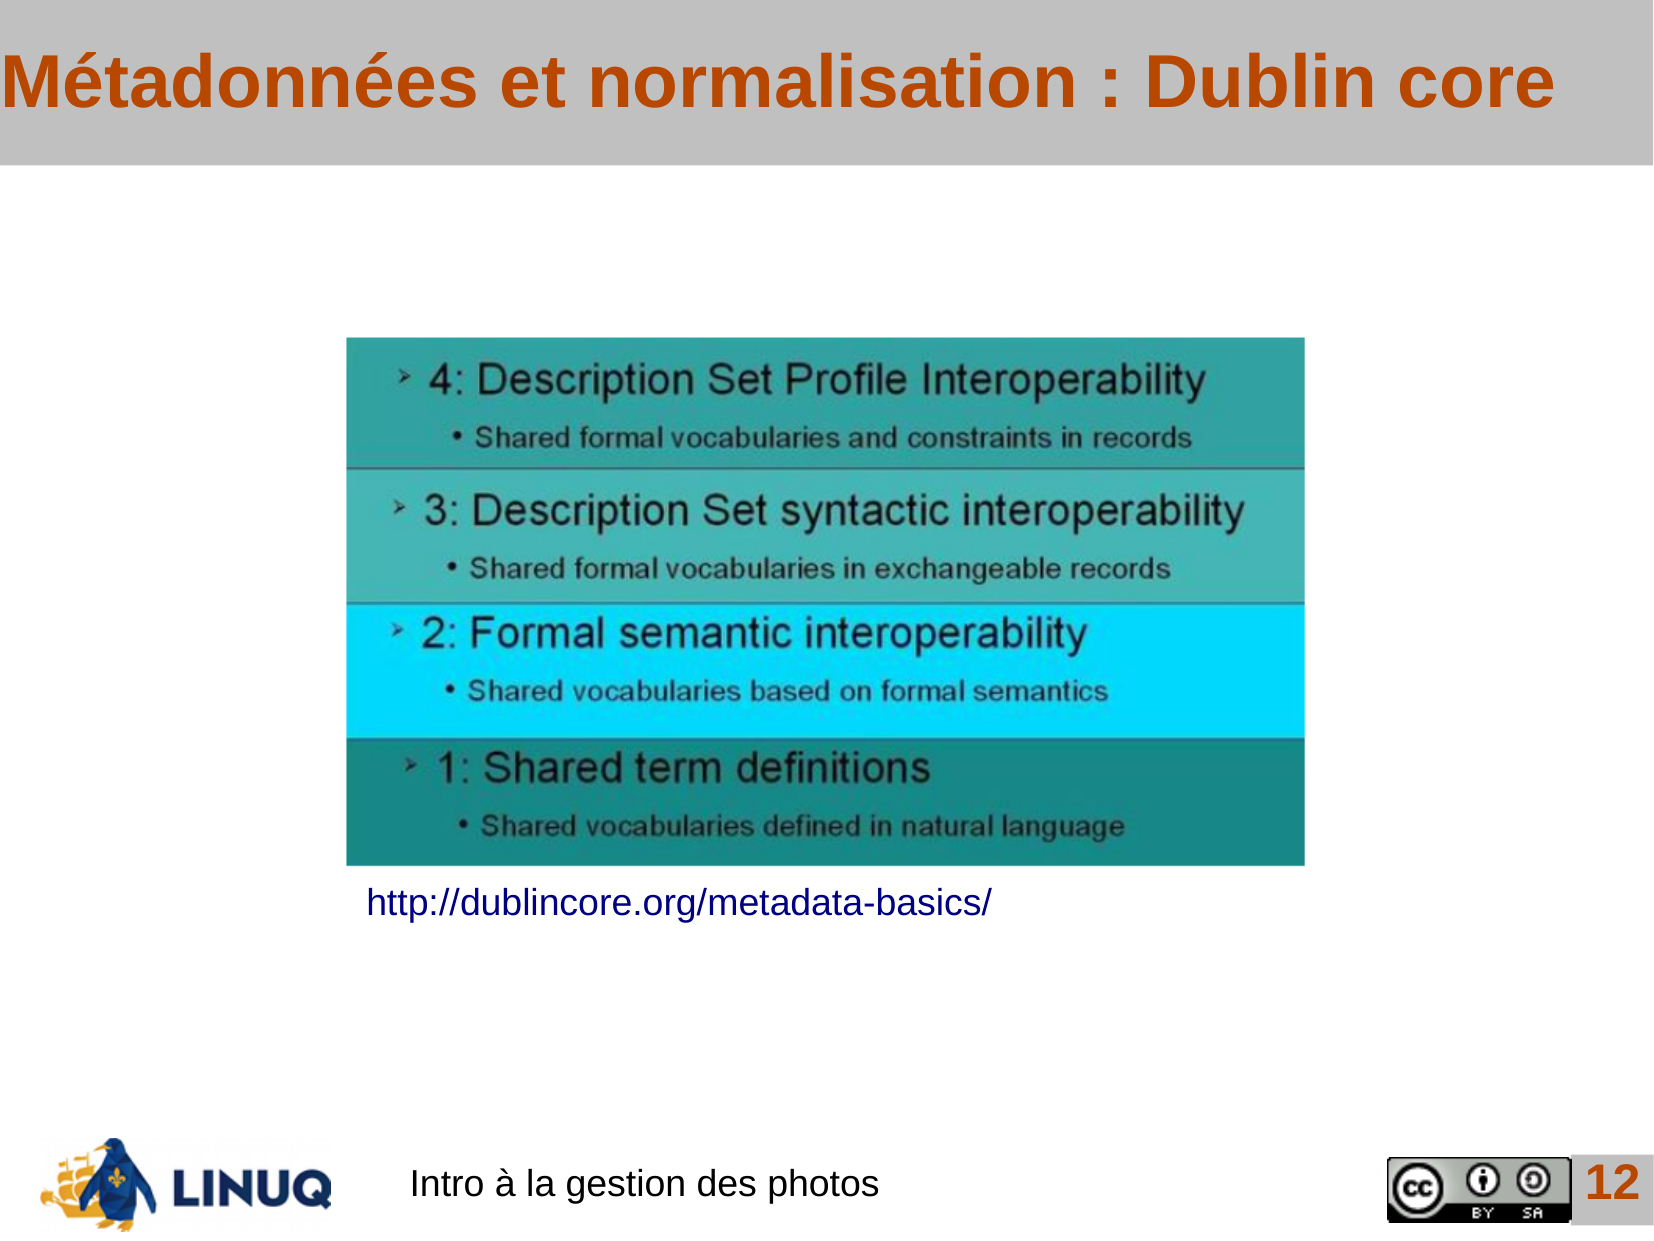

# Métadonnées et normalisation : Dublin core
http://dublincore.org/metadata-basics/
12